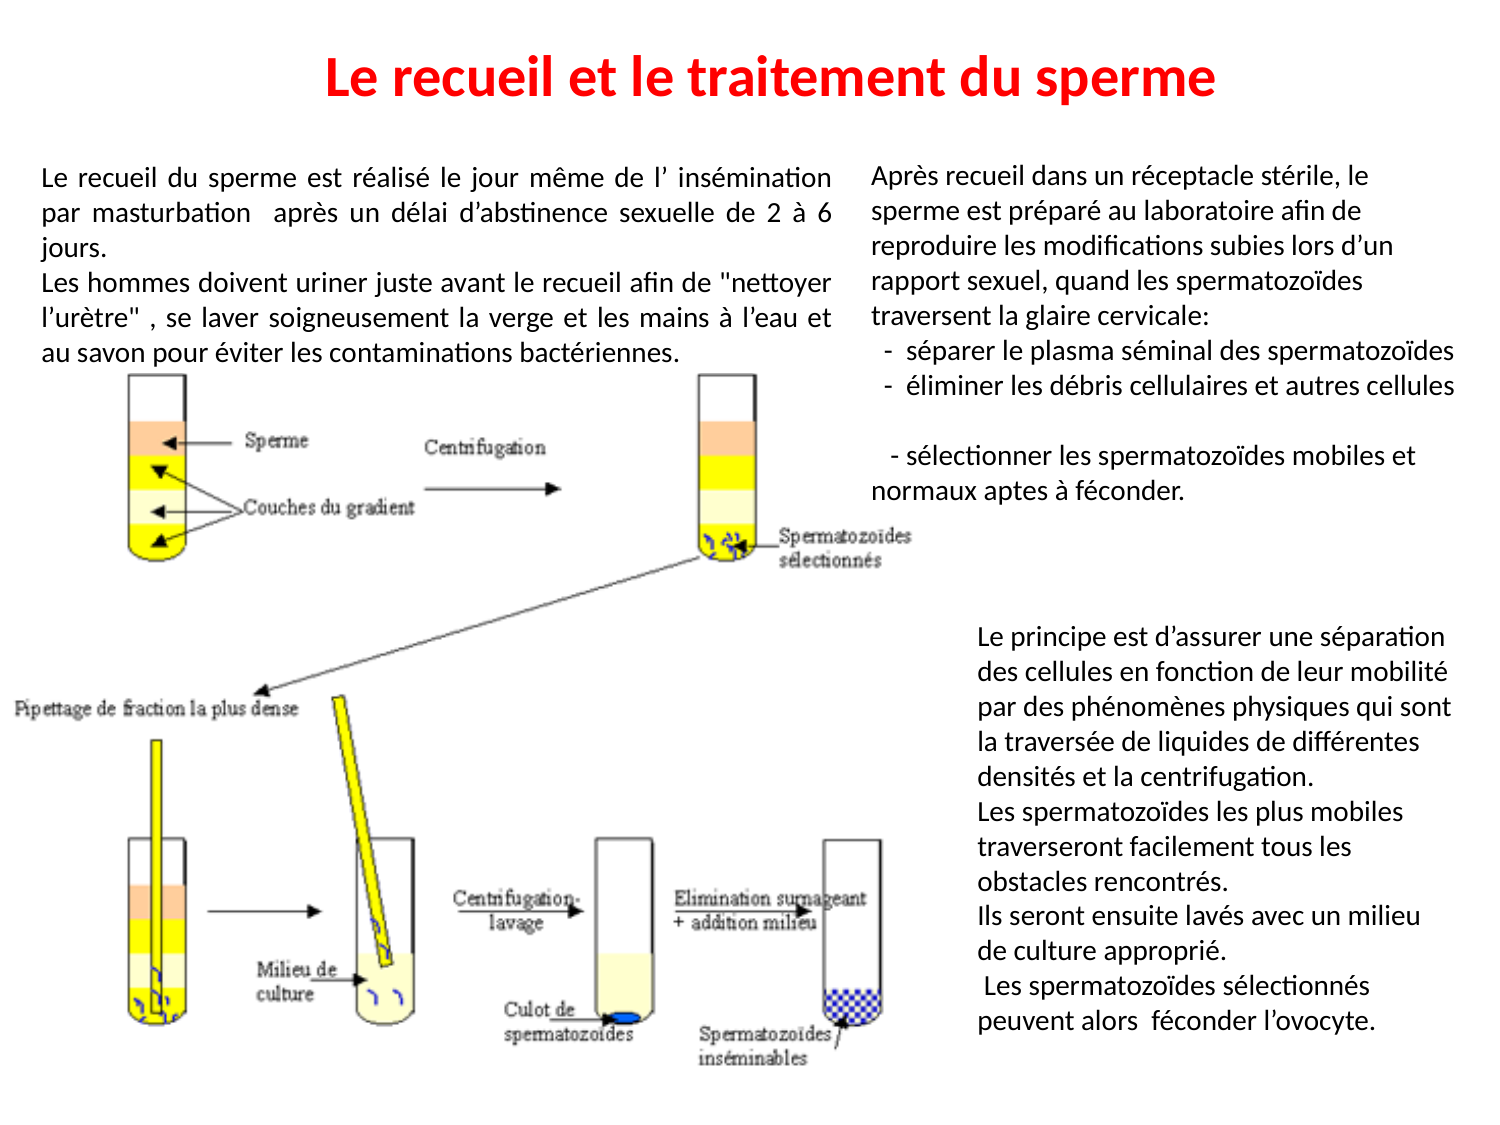

Le recueil et le traitement du sperme
Après recueil dans un réceptacle stérile, le sperme est préparé au laboratoire afin de reproduire les modifications subies lors d’un rapport sexuel, quand les spermatozoïdes traversent la glaire cervicale:
 -  séparer le plasma séminal des spermatozoïdes
 -  éliminer les débris cellulaires et autres cellules
  - sélectionner les spermatozoïdes mobiles et normaux aptes à féconder.
Le recueil du sperme est réalisé le jour même de l’ insémination par masturbation après un délai d’abstinence sexuelle de 2 à 6 jours.
Les hommes doivent uriner juste avant le recueil afin de "nettoyer l’urètre" , se laver soigneusement la verge et les mains à l’eau et au savon pour éviter les contaminations bactériennes.
Le principe est d’assurer une séparation des cellules en fonction de leur mobilité par des phénomènes physiques qui sont la traversée de liquides de différentes densités et la centrifugation.
Les spermatozoïdes les plus mobiles traverseront facilement tous les obstacles rencontrés.
Ils seront ensuite lavés avec un milieu de culture approprié.
 Les spermatozoïdes sélectionnés peuvent alors féconder l’ovocyte.